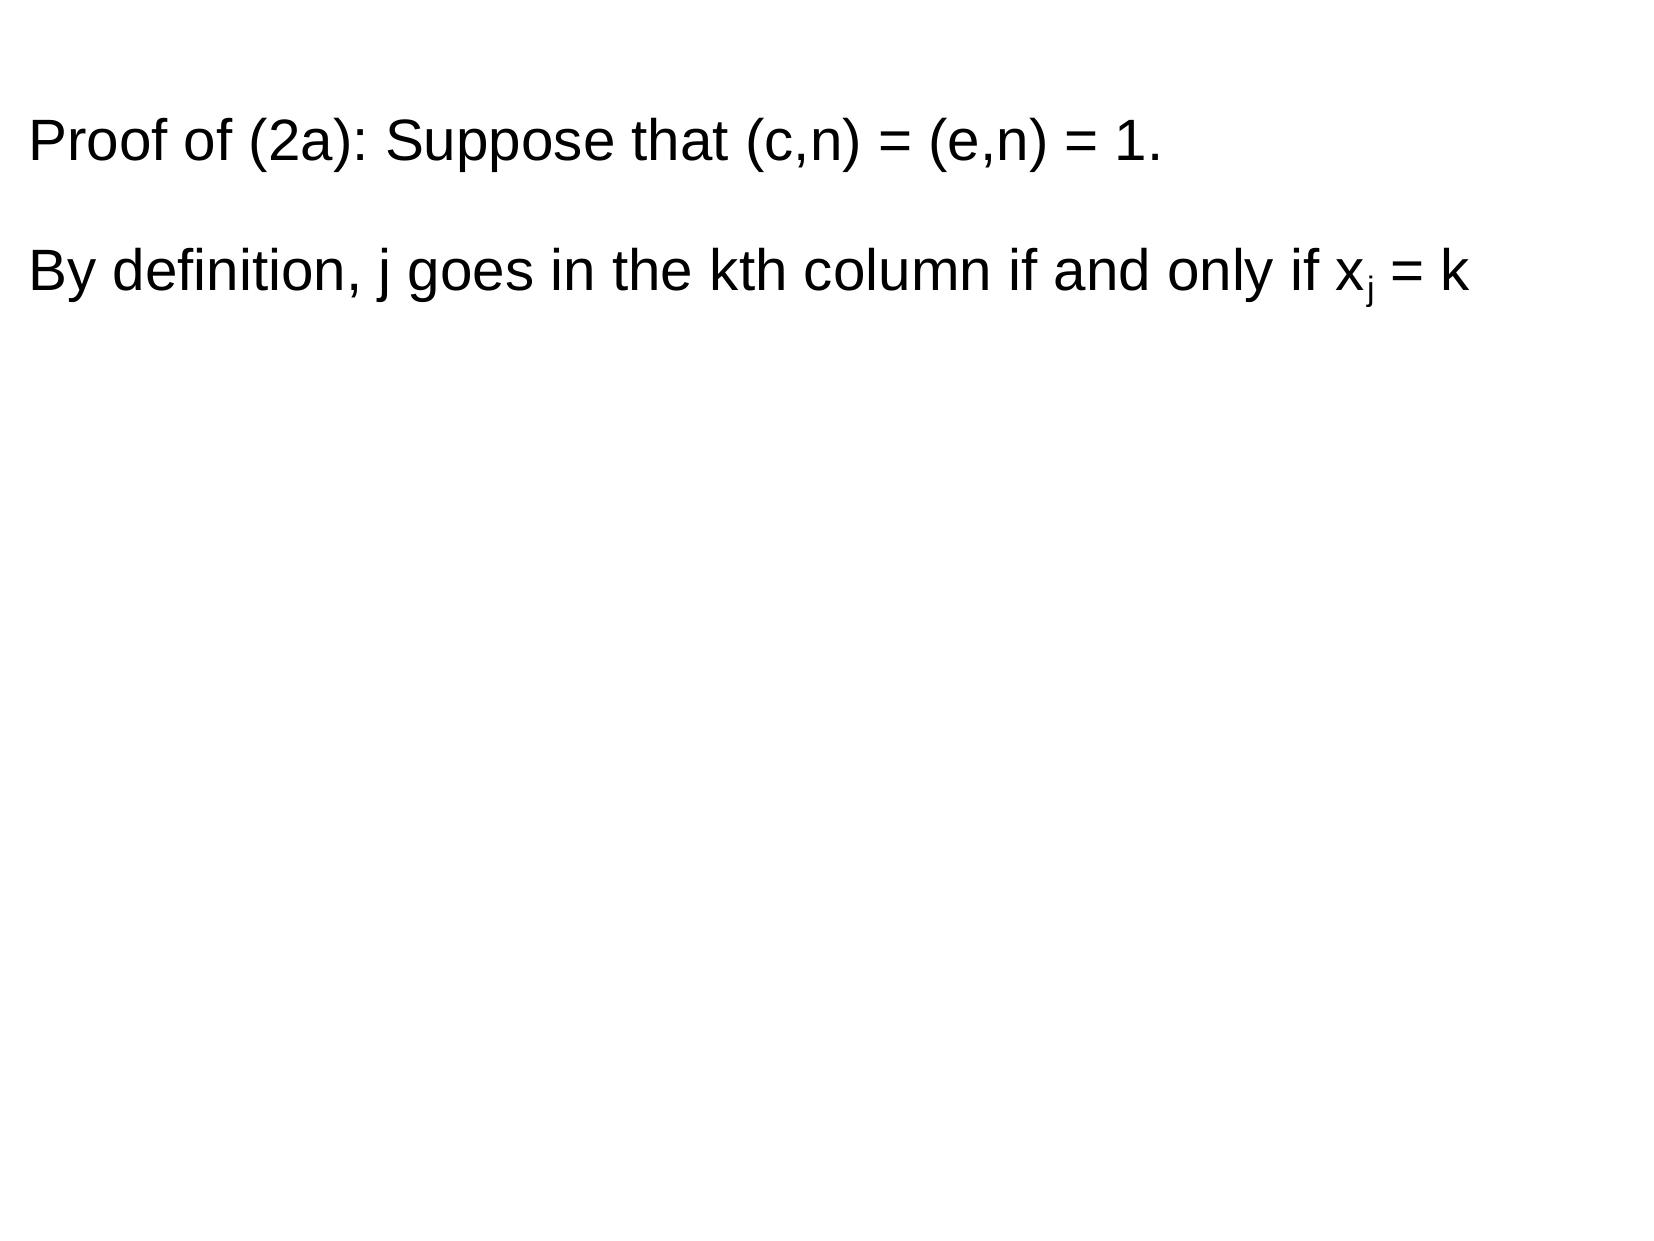

Proof of (2a): Suppose that (c,n) = (e,n) = 1.
By definition, j goes in the kth column if and only if xj = k